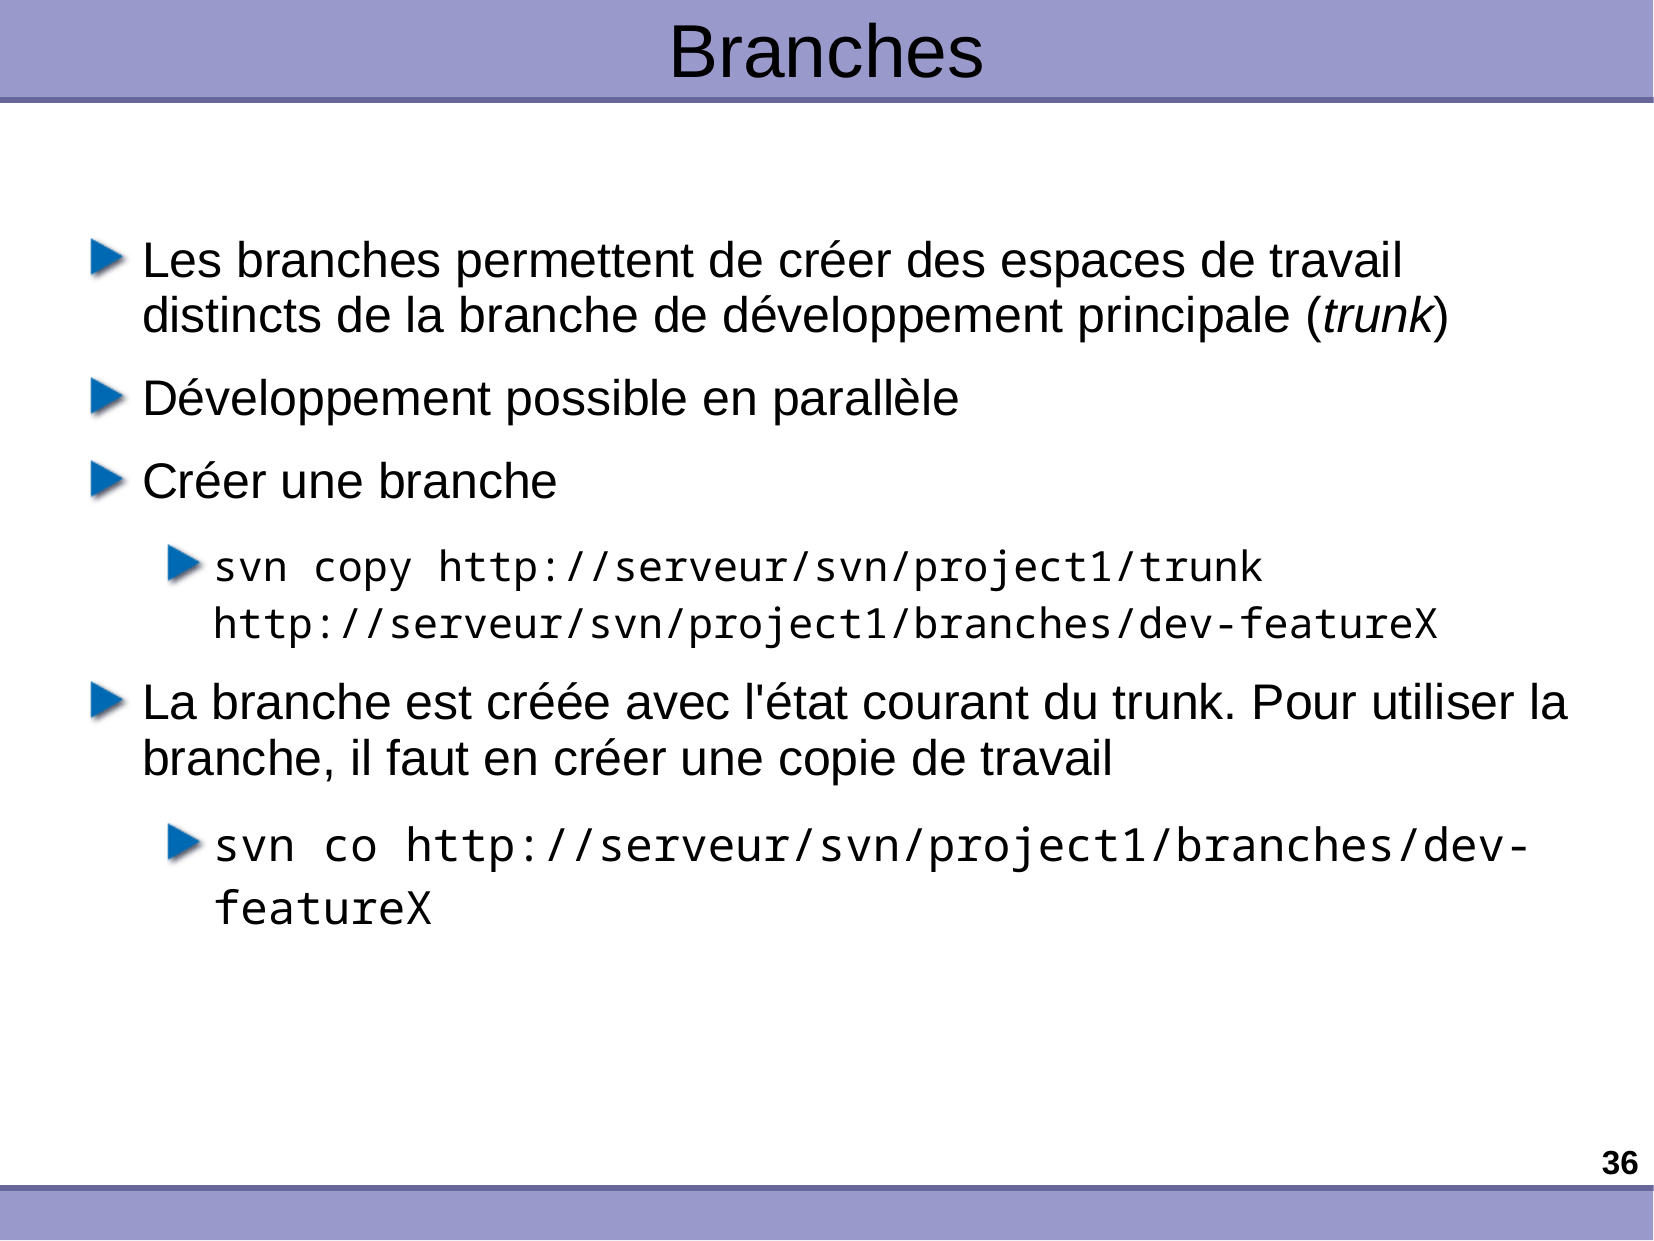

# Branches
Les branches permettent de créer des espaces de travail distincts de la branche de développement principale (trunk)
Développement possible en parallèle
Créer une branche
svn copy http://serveur/svn/project1/trunk http://serveur/svn/project1/branches/dev-featureX
La branche est créée avec l'état courant du trunk. Pour utiliser la branche, il faut en créer une copie de travail
svn co http://serveur/svn/project1/branches/dev-featureX